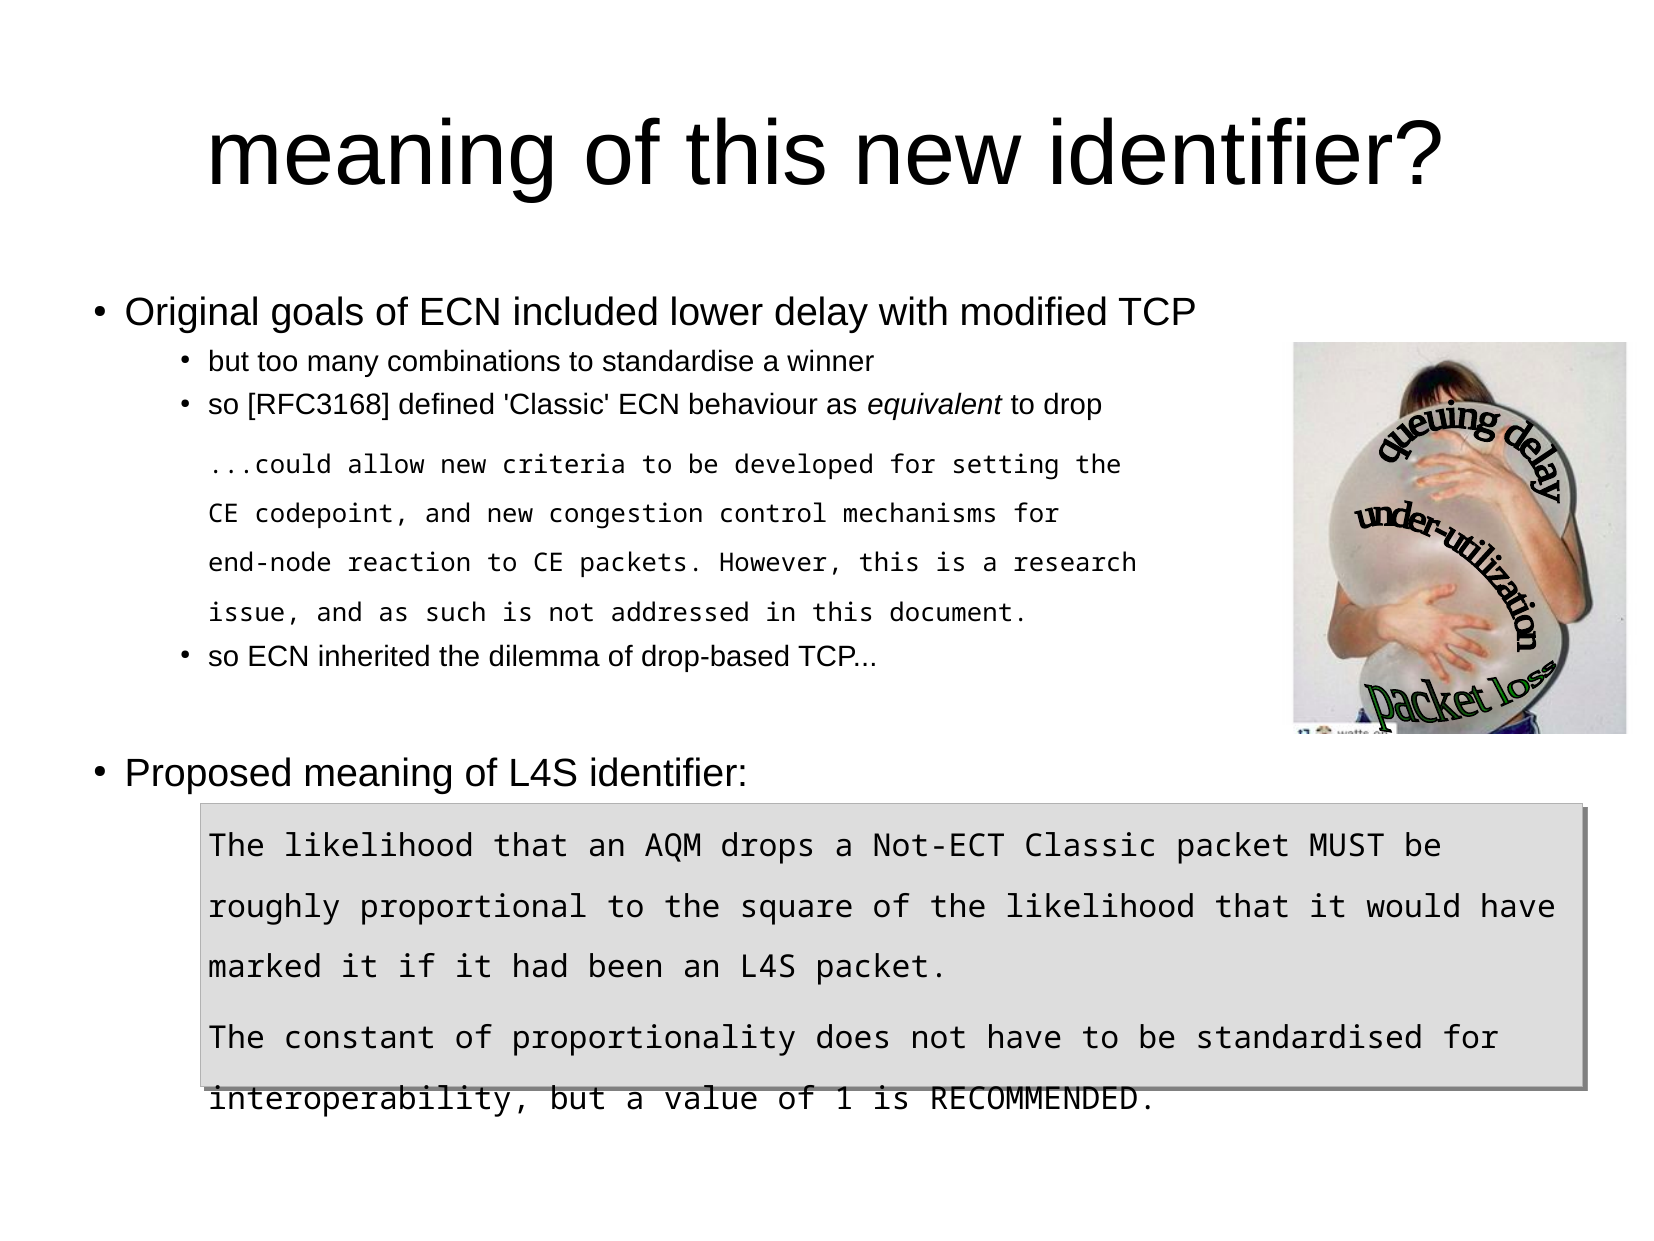

# meaning of this new identifier?
Original goals of ECN included lower delay with modified TCP
but too many combinations to standardise a winner
so [RFC3168] defined 'Classic' ECN behaviour as equivalent to drop
...could allow new criteria to be developed for setting the
CE codepoint, and new congestion control mechanisms for
end-node reaction to CE packets. However, this is a research
issue, and as such is not addressed in this document.
so ECN inherited the dilemma of drop-based TCP...
Proposed meaning of L4S identifier:
The likelihood that an AQM drops a Not-ECT Classic packet MUST be roughly proportional to the square of the likelihood that it would have marked it if it had been an L4S packet.
The constant of proportionality does not have to be standardised for interoperability, but a value of 1 is RECOMMENDED.
queuing delay
under-utilization
packet loss